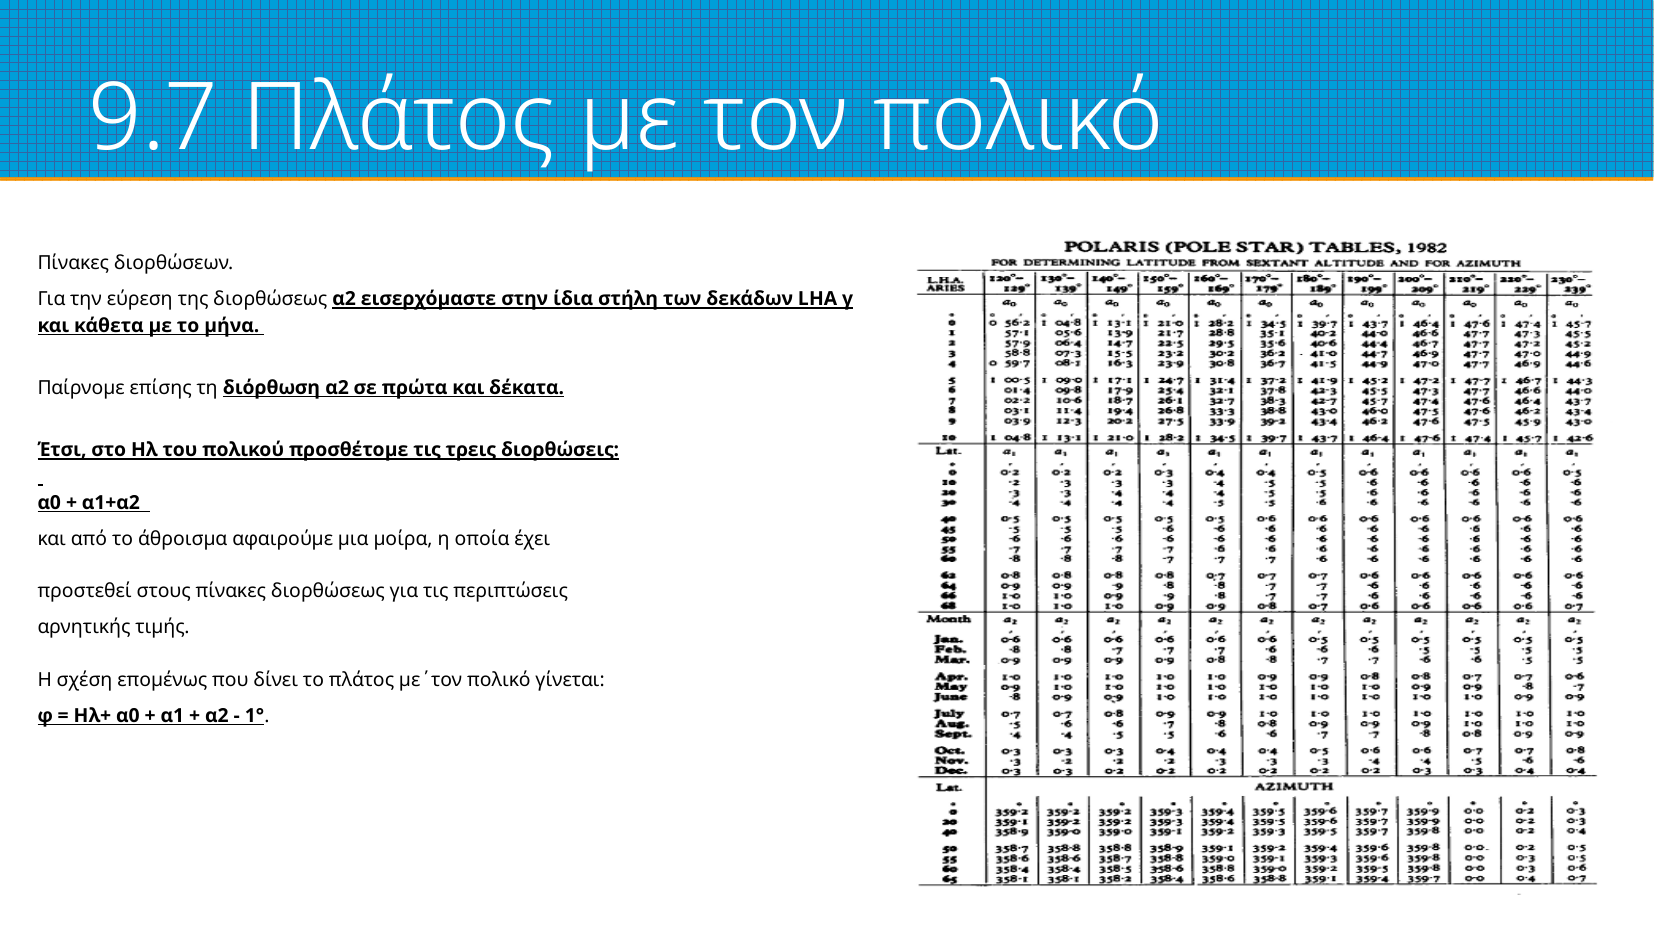

# 9.7 Πλάτος με τον πολικό
Πίνακες διορθώσεων.
Για την εύρεση της διορθώσεως α2 εισερχόµαστε στην ίδια στήλη των δεκάδων LΗΑ γ και κάθετα µε το µήνα.
Παίρνοµε επίσης τη διόρθωση α2 σε πρώτα και δέκατα.
Έτσι, στο Ηλ του πολικού προσθέτοµε τις τρεις διορθώσεις:
α0 + α1+α2
και από το άθροισμα αφαιρούμε µια μοίρα, η οποία έχει
προστεθεί στους πίνακες διορθώσεως για τις περιπτώσεις
αρνητικής τιμής.
Η σχέση εποµένως που δίνει το πλάτος με΄τον πολικό γίνεται:
φ = Hλ+ α0 + α1 + α2 - 1°.